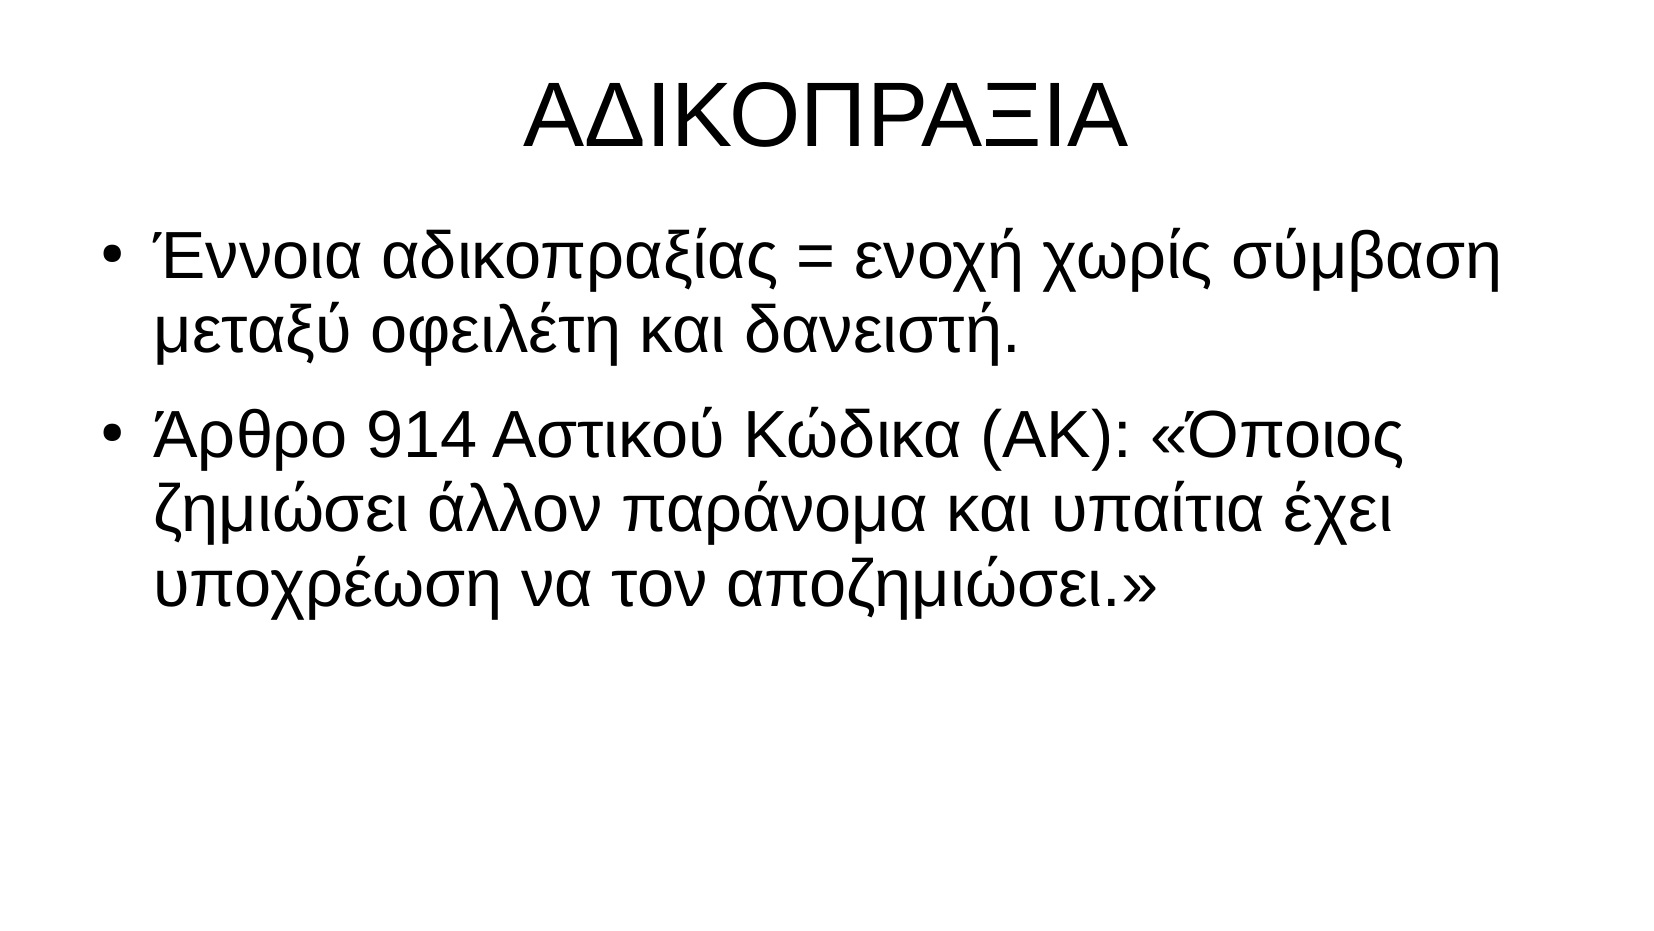

# ΑΔΙΚΟΠΡΑΞΙΑ
Έννοια αδικοπραξίας = ενοχή χωρίς σύμβαση μεταξύ οφειλέτη και δανειστή.
Άρθρο 914 Αστικού Κώδικα (ΑΚ): «Όποιος ζημιώσει άλλον παράνομα και υπαίτια έχει υποχρέωση να τον αποζημιώσει.»